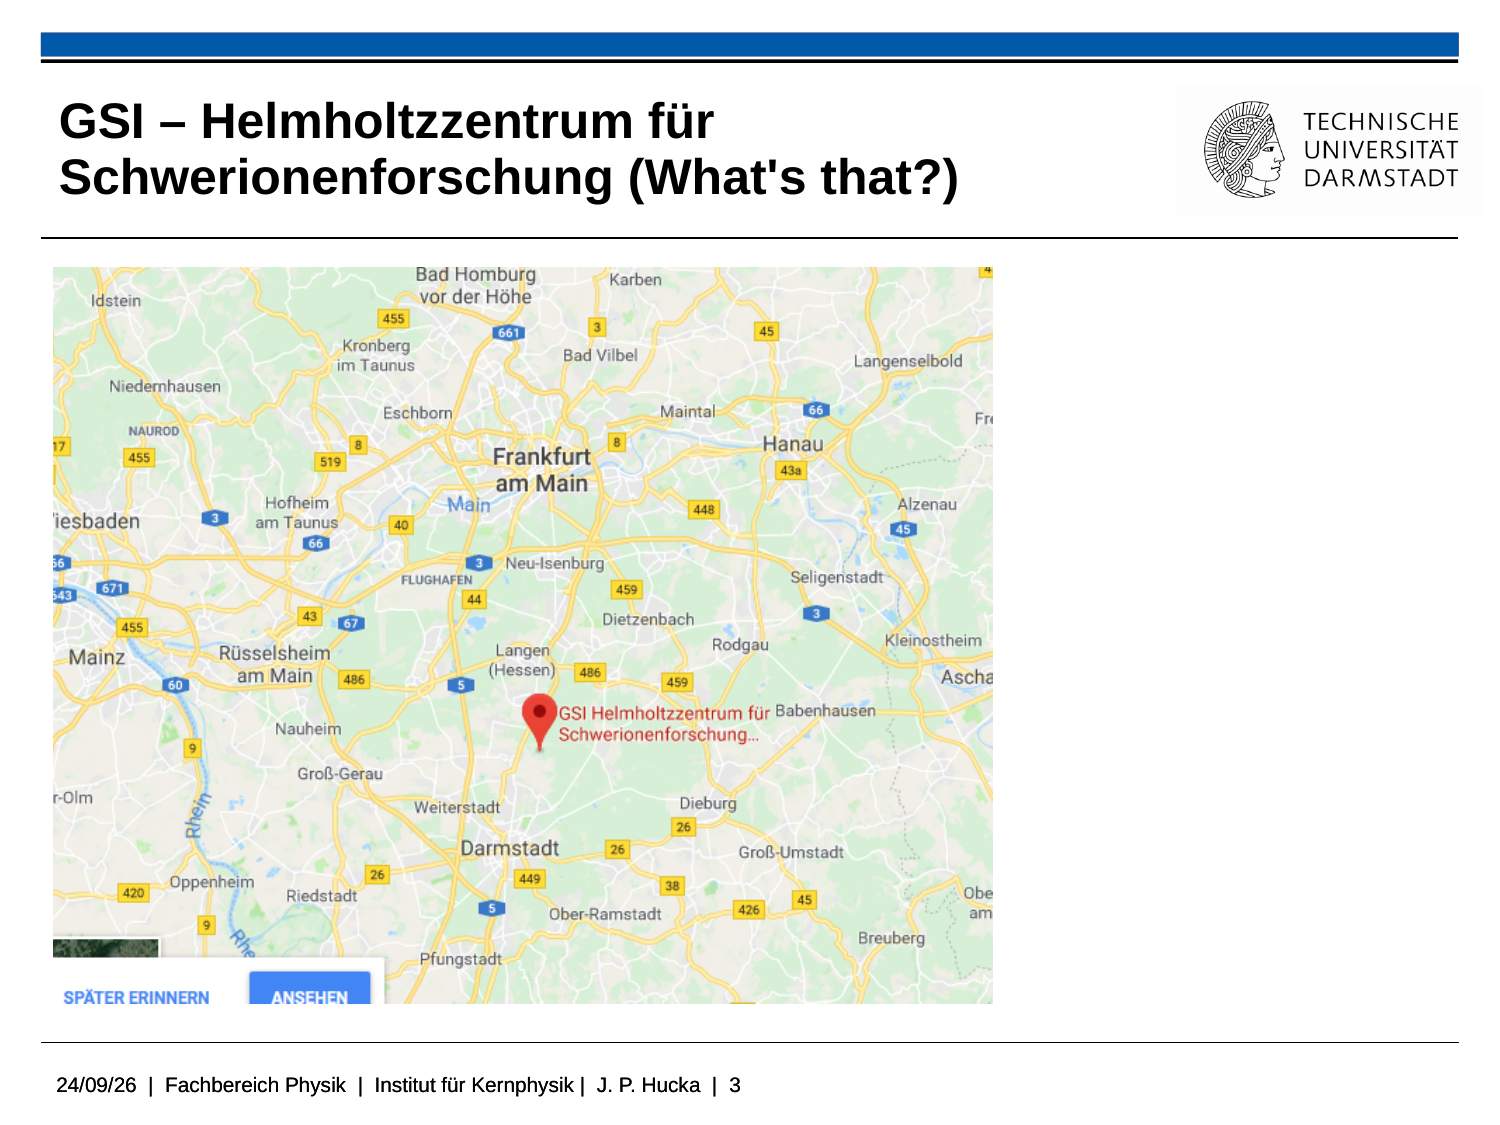

# GSI – Helmholtzzentrum für Schwerionenforschung (What's that?)